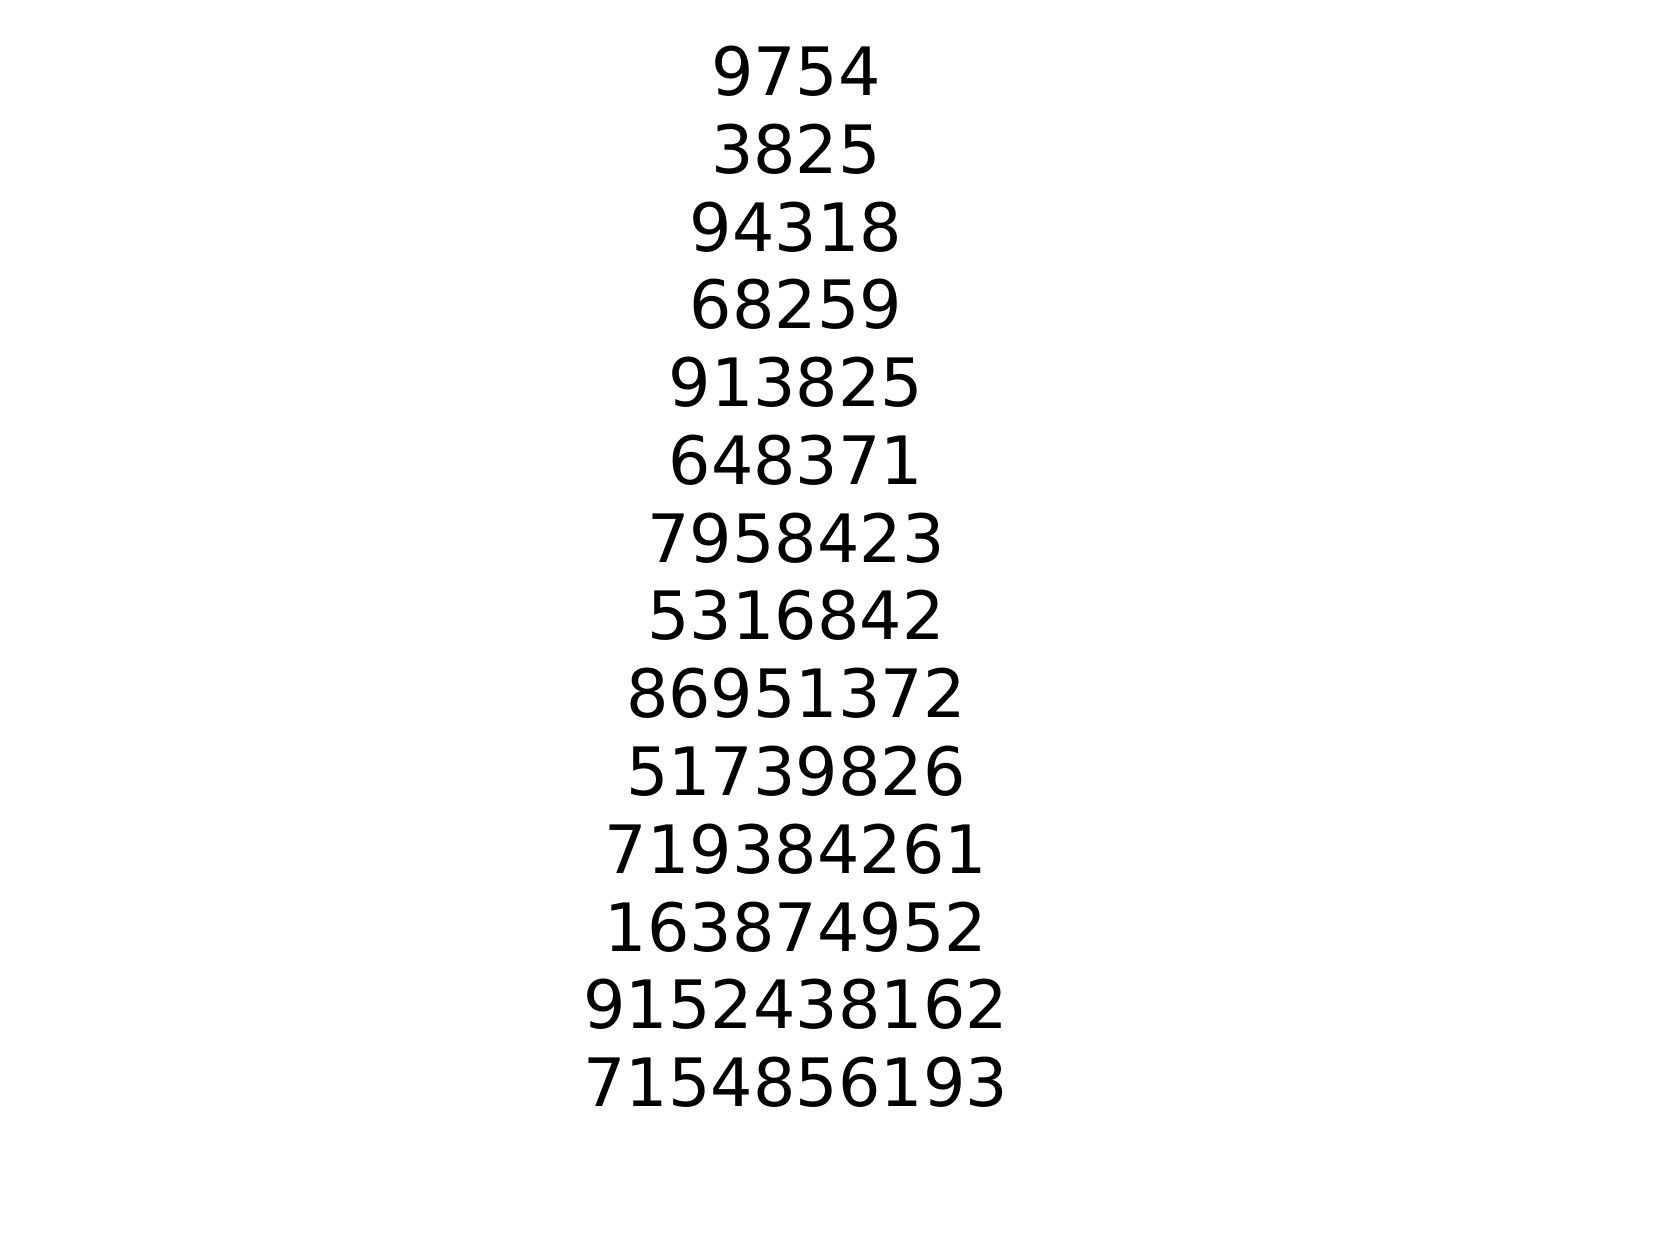

# 9754
3825
94318
68259
913825
648371
7958423
5316842
86951372
51739826
719384261
163874952
9152438162
7154856193